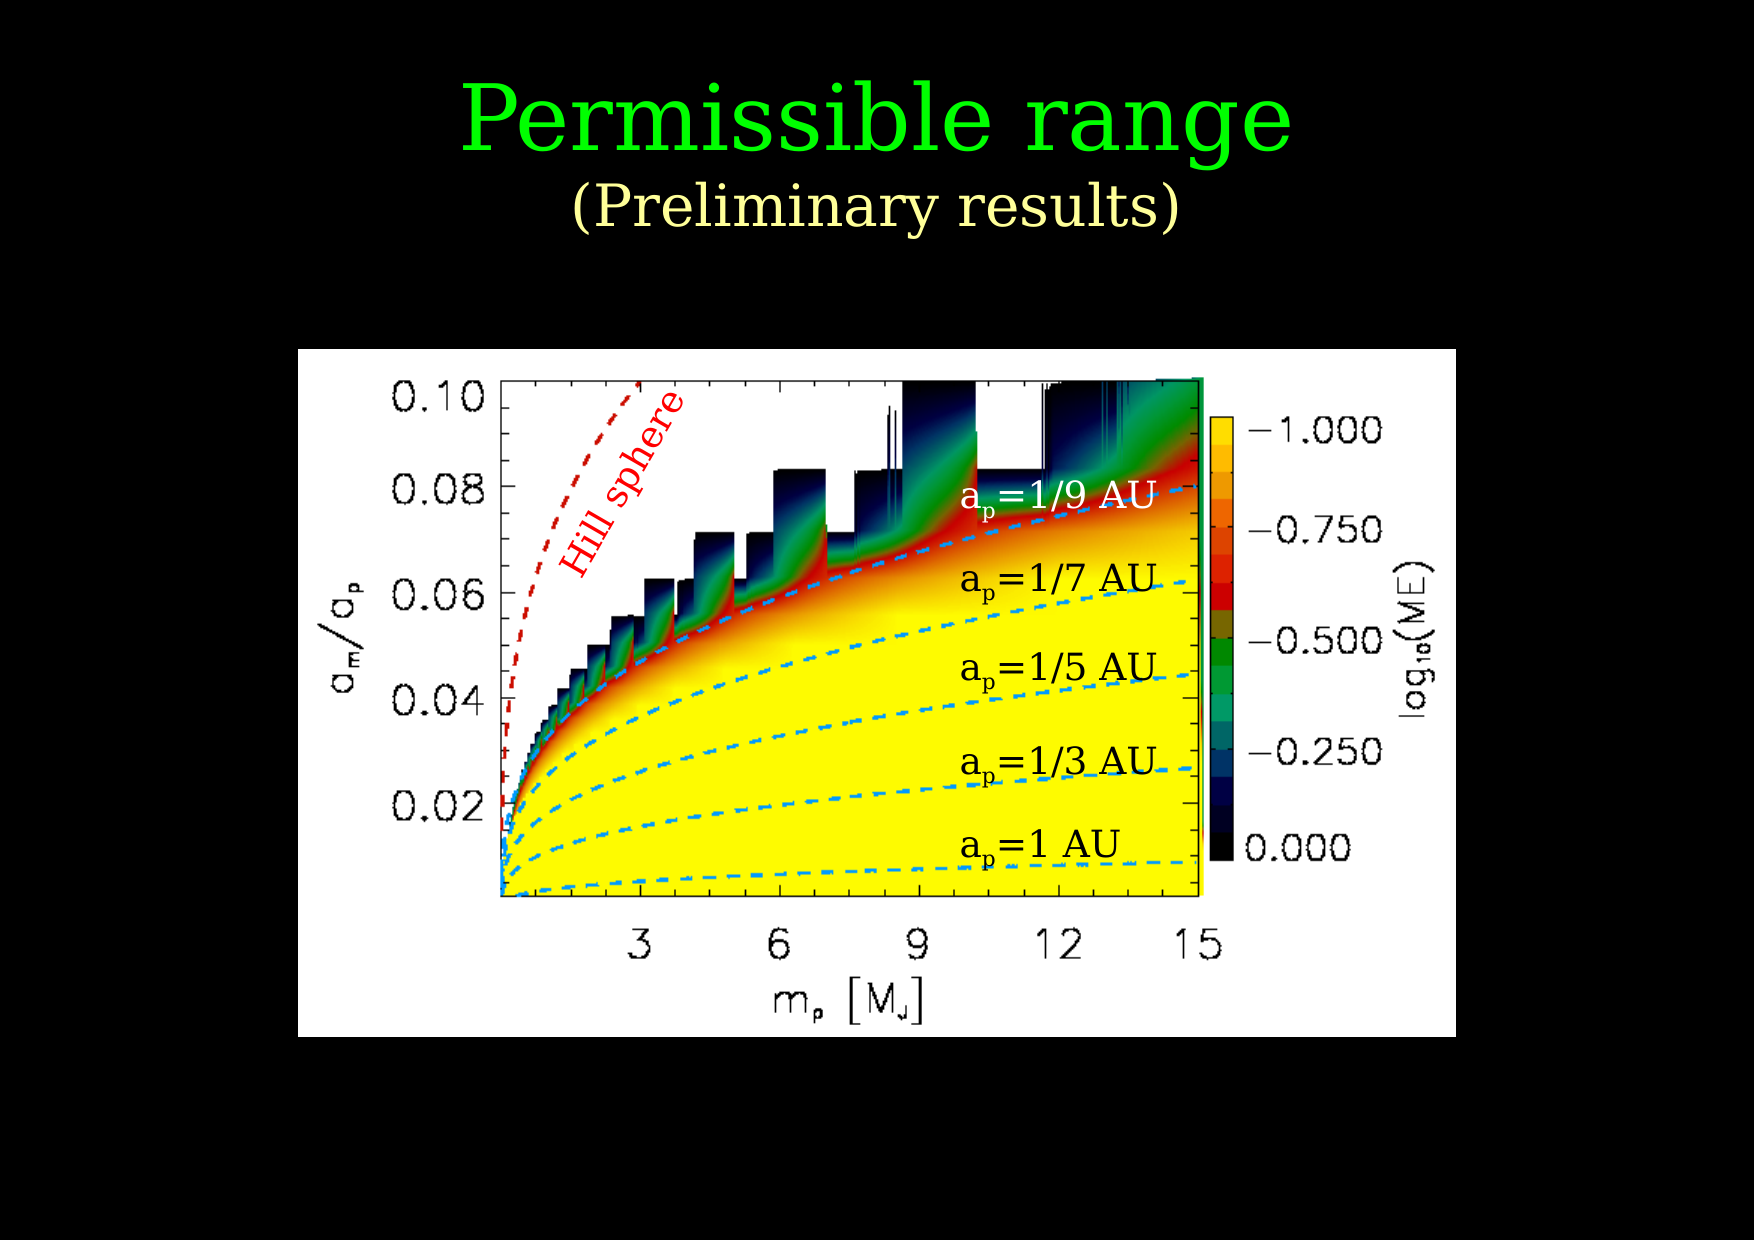

# Permissible range (Preliminary results)
Hill sphere
ap=1/9 AU
ap=1/7 AU
ap=1/5 AU
ap=1/3 AU
ap=1 AU